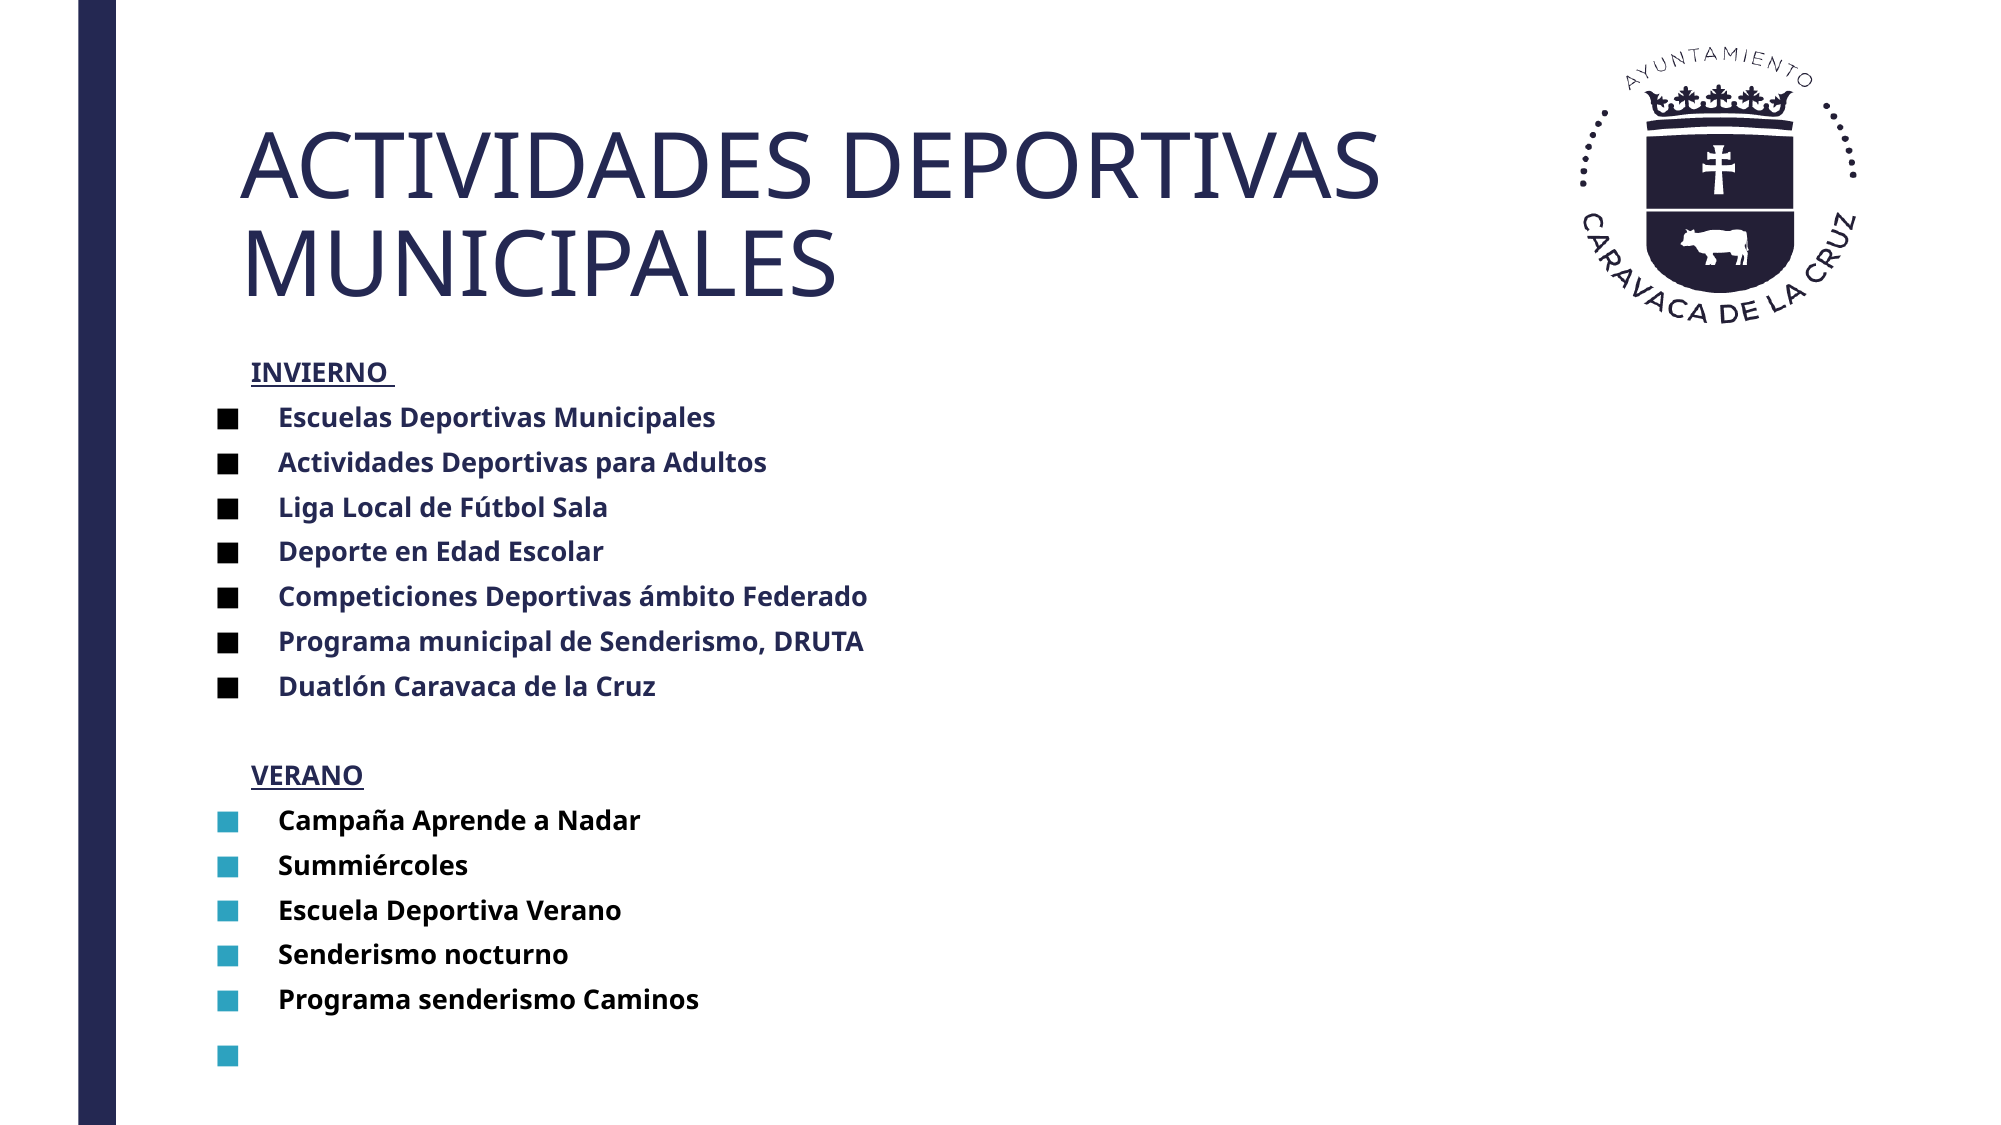

# ACTIVIDADES DEPORTIVAS MUNICIPALES
INVIERNO
Escuelas Deportivas Municipales
Actividades Deportivas para Adultos
Liga Local de Fútbol Sala
Deporte en Edad Escolar
Competiciones Deportivas ámbito Federado
Programa municipal de Senderismo, DRUTA
Duatlón Caravaca de la Cruz
VERANO
Campaña Aprende a Nadar
Summiércoles
Escuela Deportiva Verano
Senderismo nocturno
Programa senderismo Caminos